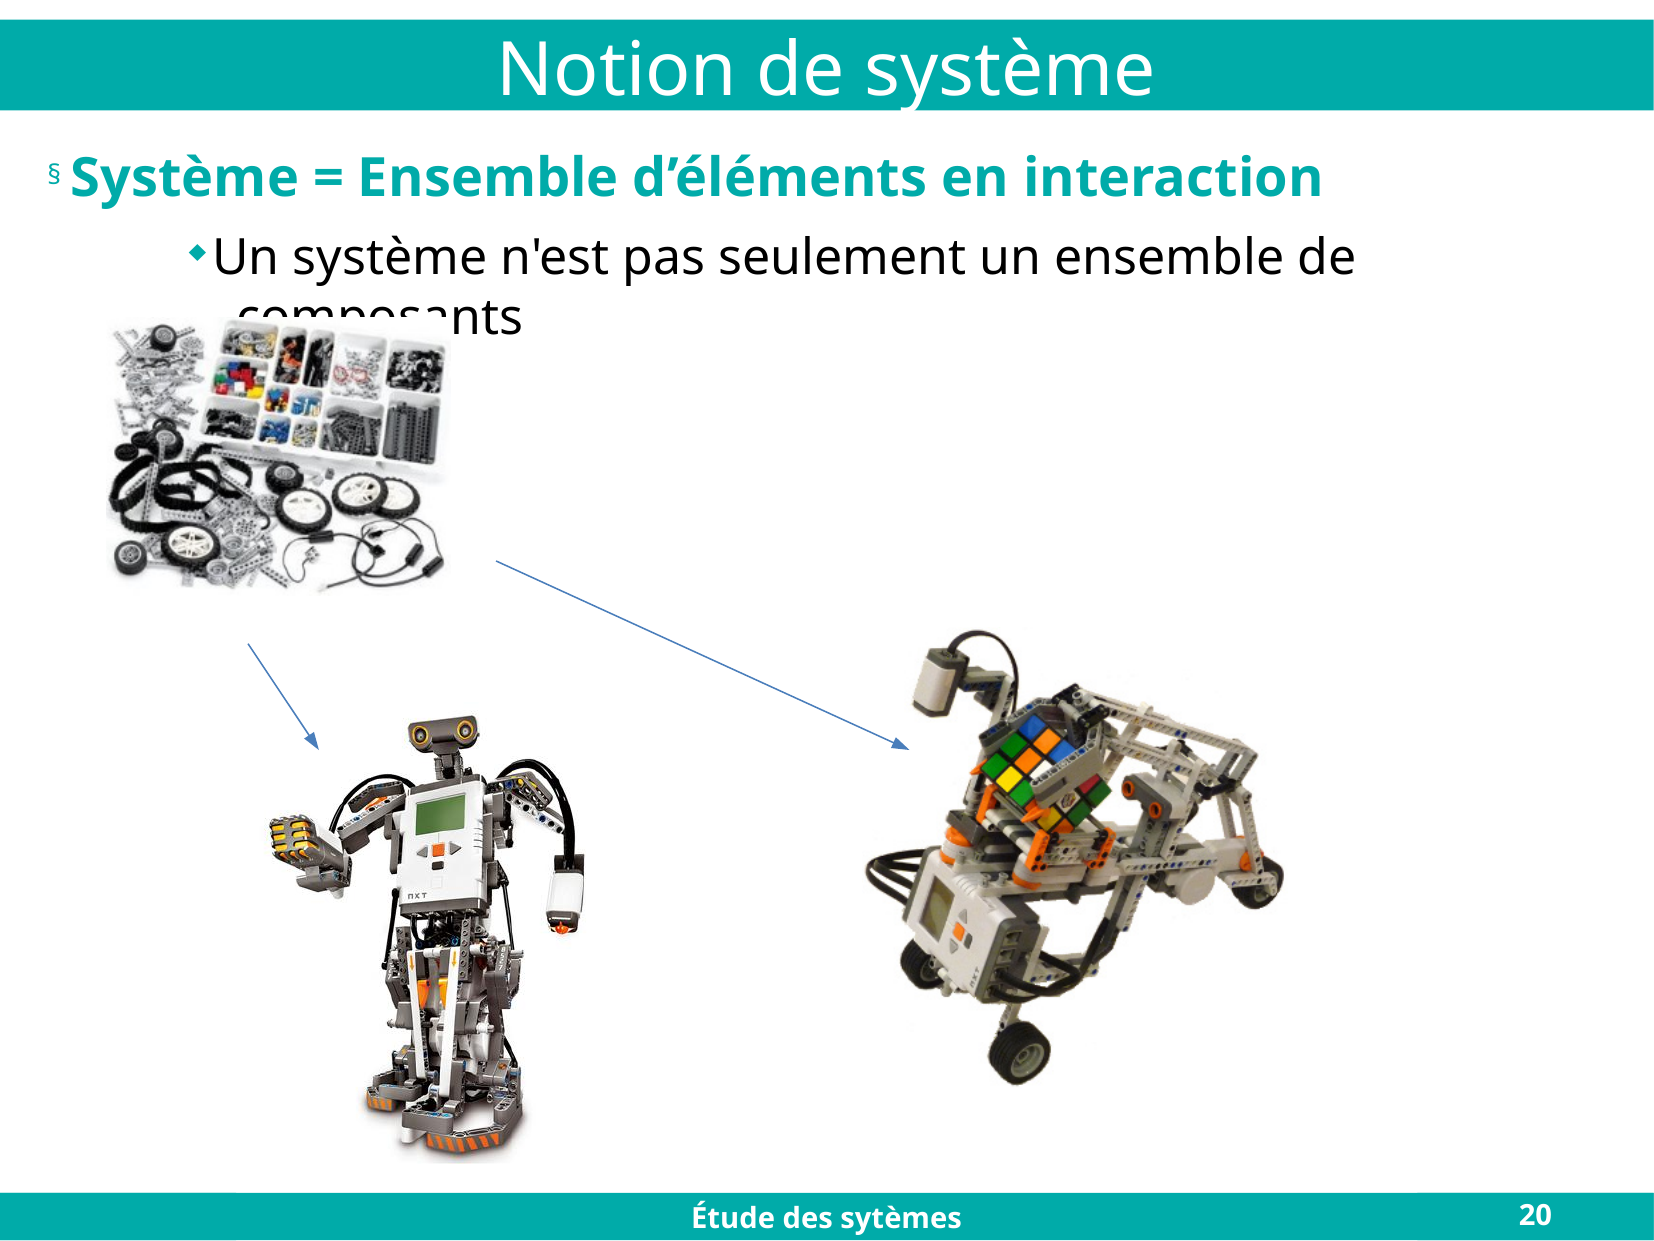

# Notion de système
Système = Ensemble d’éléments en interaction
Un système n'est pas seulement un ensemble de composants
Étude des sytèmes